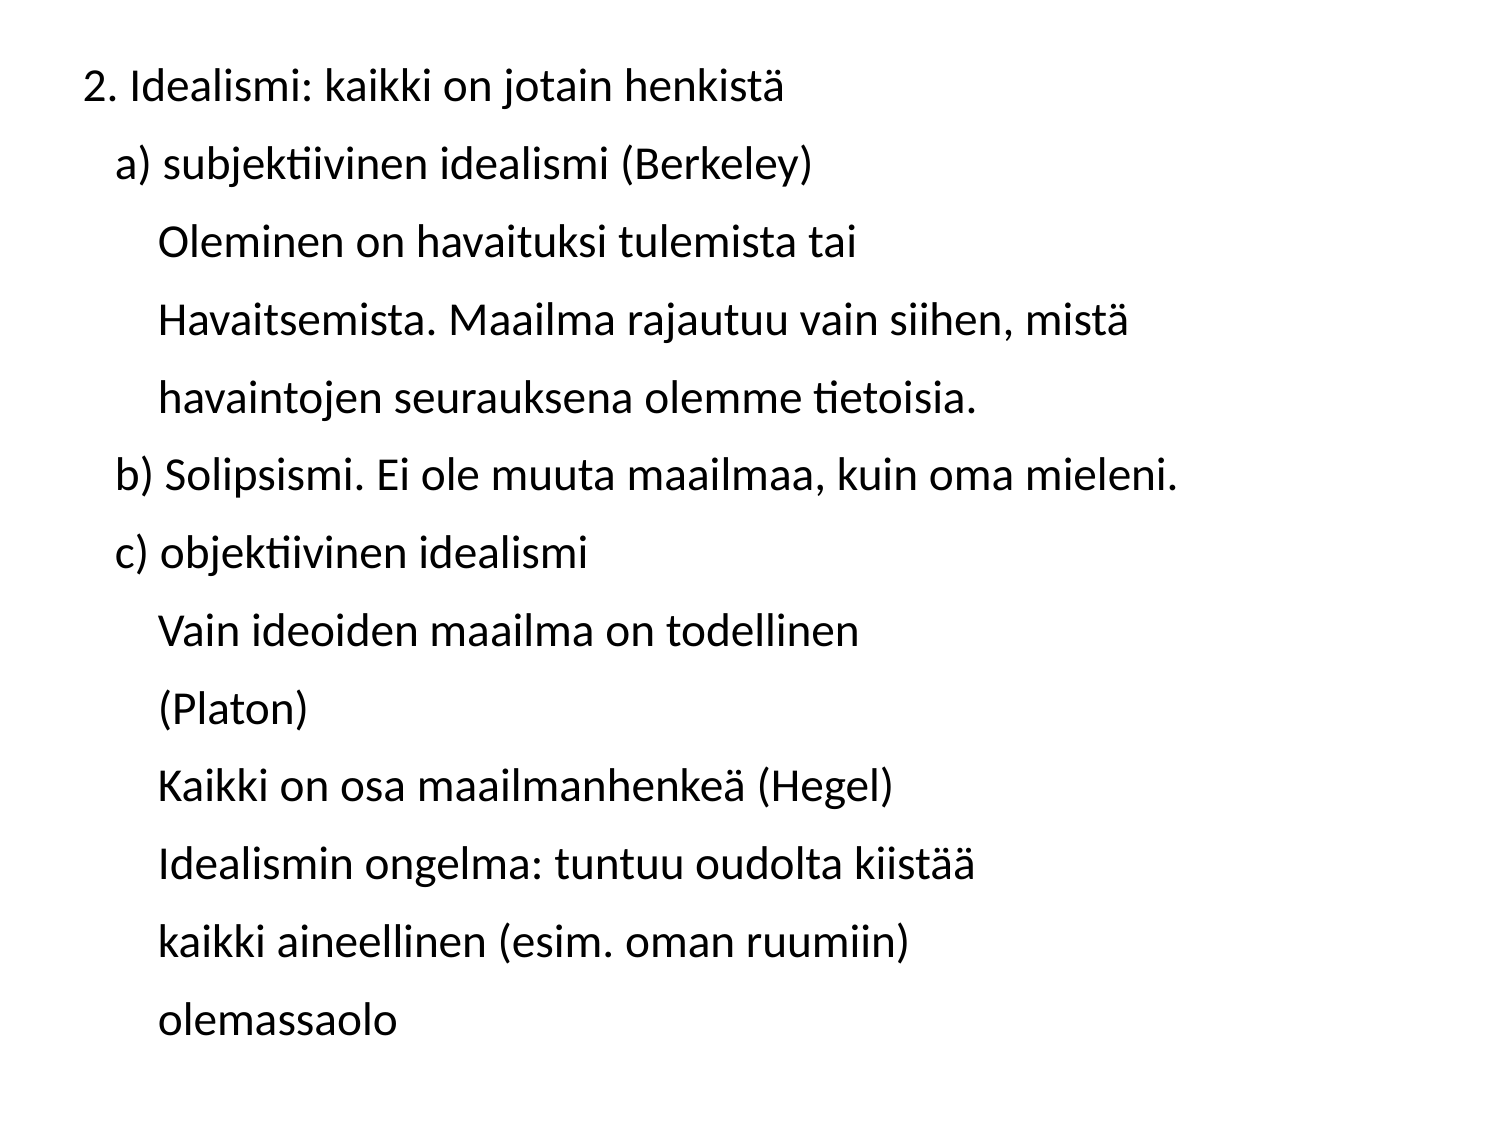

#
2. Idealismi: kaikki on jotain henkistä
 a) subjektiivinen idealismi (Berkeley)
 Oleminen on havaituksi tulemista tai
 Havaitsemista. Maailma rajautuu vain siihen, mistä
 havaintojen seurauksena olemme tietoisia.
 b) Solipsismi. Ei ole muuta maailmaa, kuin oma mieleni.
 c) objektiivinen idealismi
 Vain ideoiden maailma on todellinen
 (Platon)
 Kaikki on osa maailmanhenkeä (Hegel)
 Idealismin ongelma: tuntuu oudolta kiistää
 kaikki aineellinen (esim. oman ruumiin)
 olemassaolo